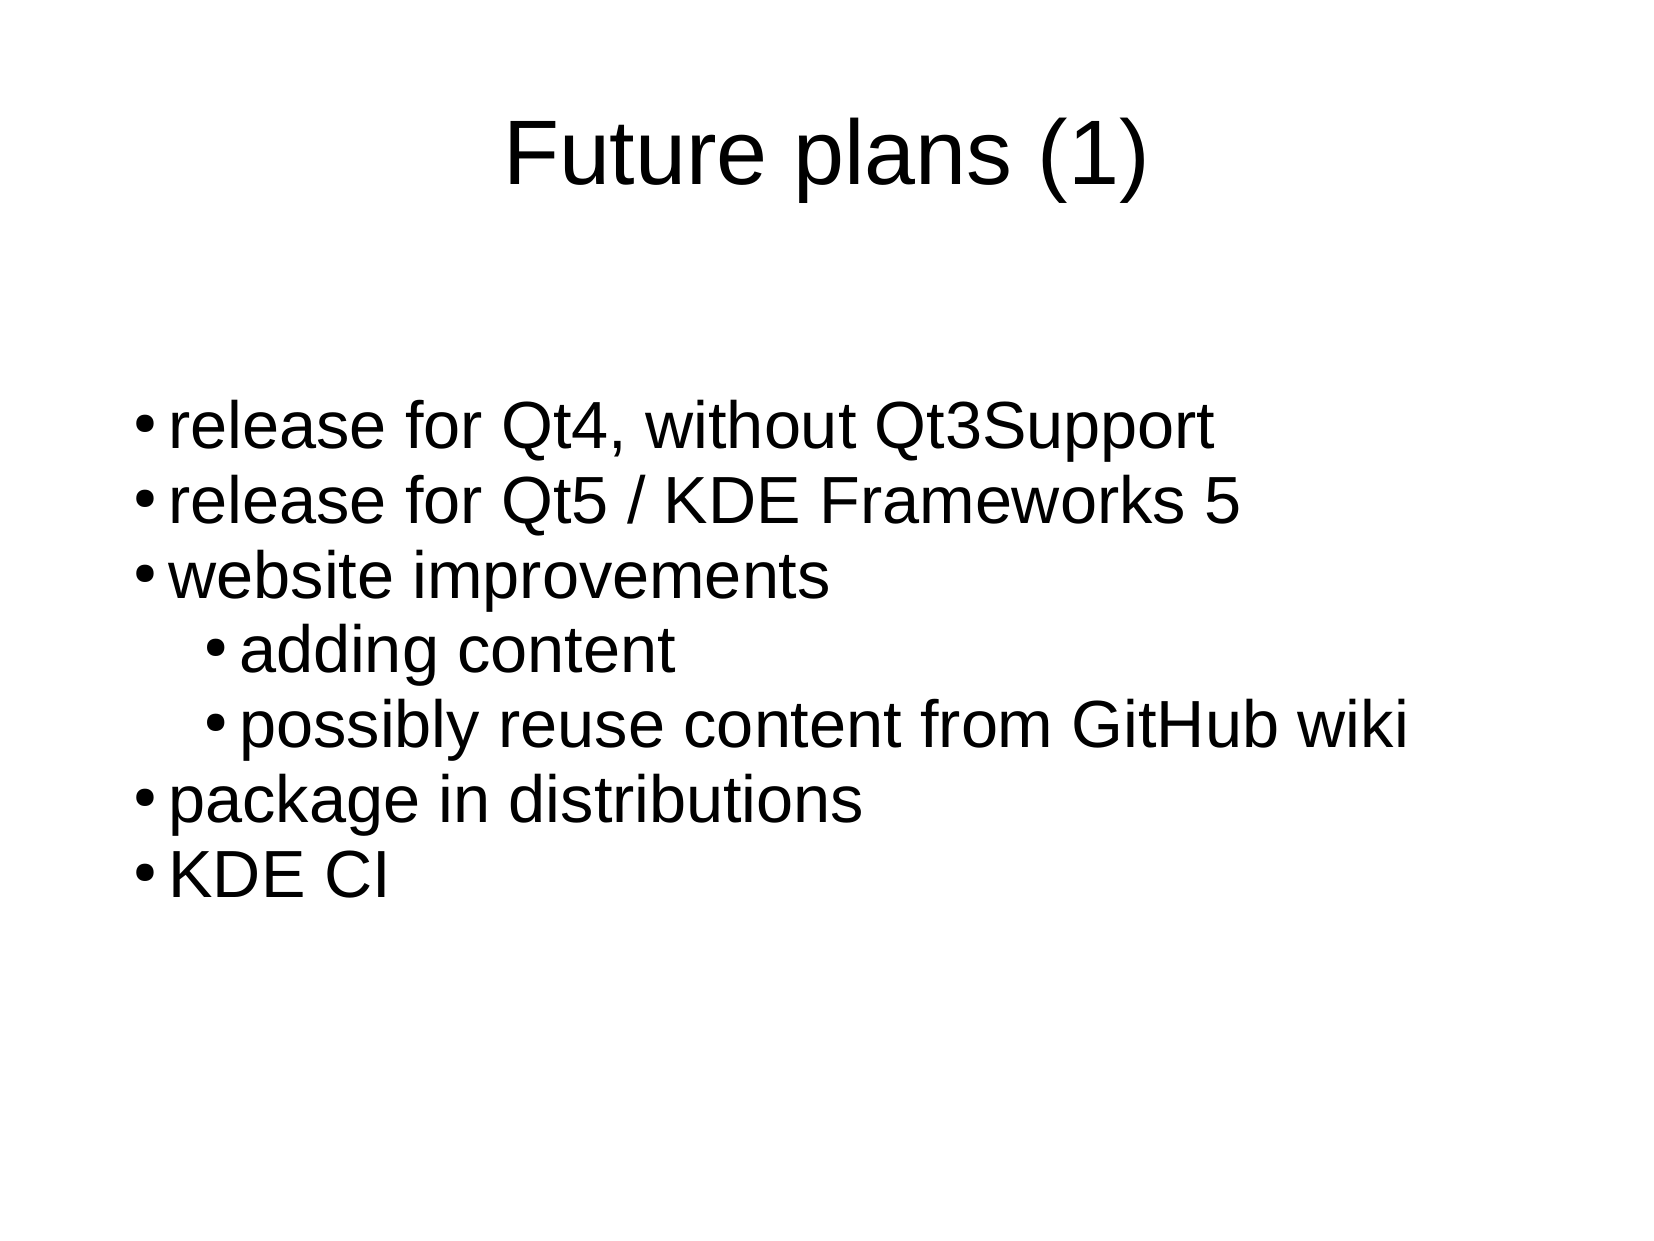

Future plans (1)
# release for Qt4, without Qt3Support
release for Qt5 / KDE Frameworks 5
website improvements
adding content
possibly reuse content from GitHub wiki
package in distributions
KDE CI